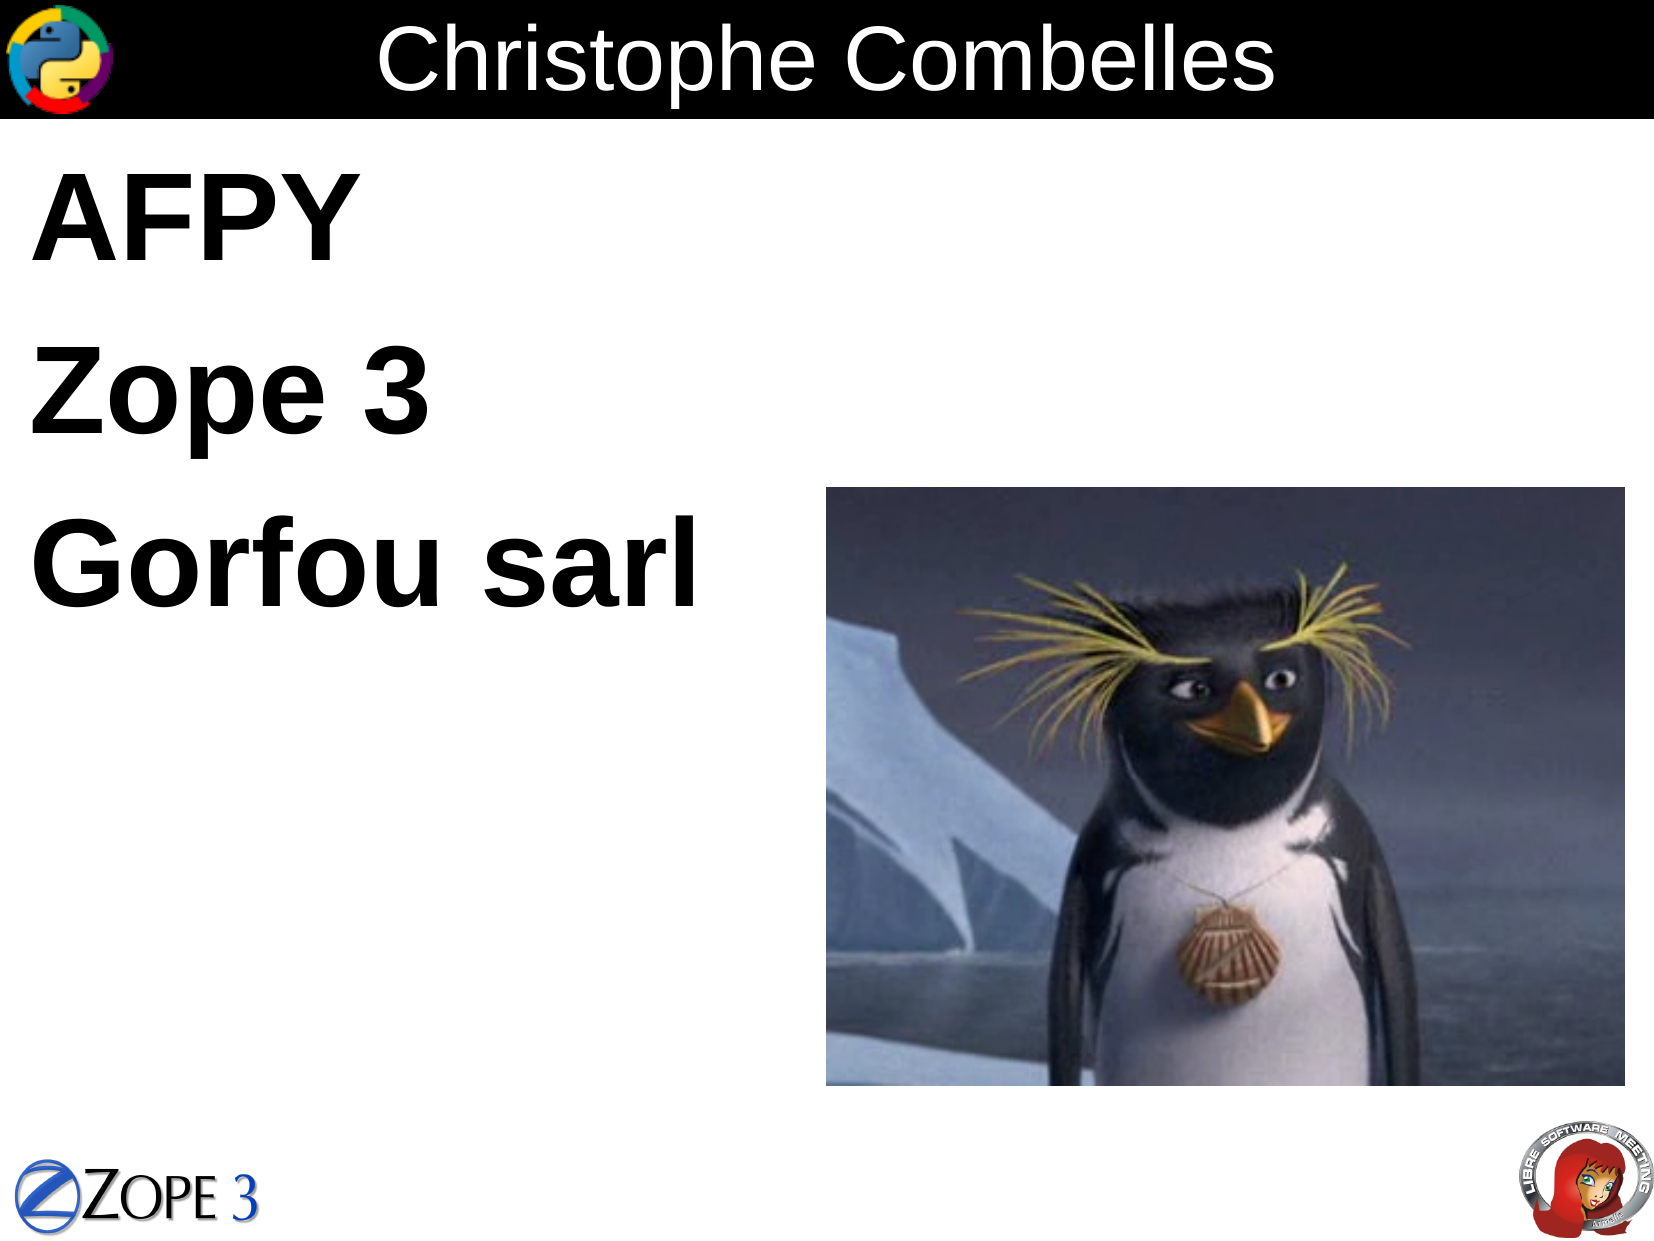

# Christophe Combelles
AFPY
Zope 3
Gorfou sarl